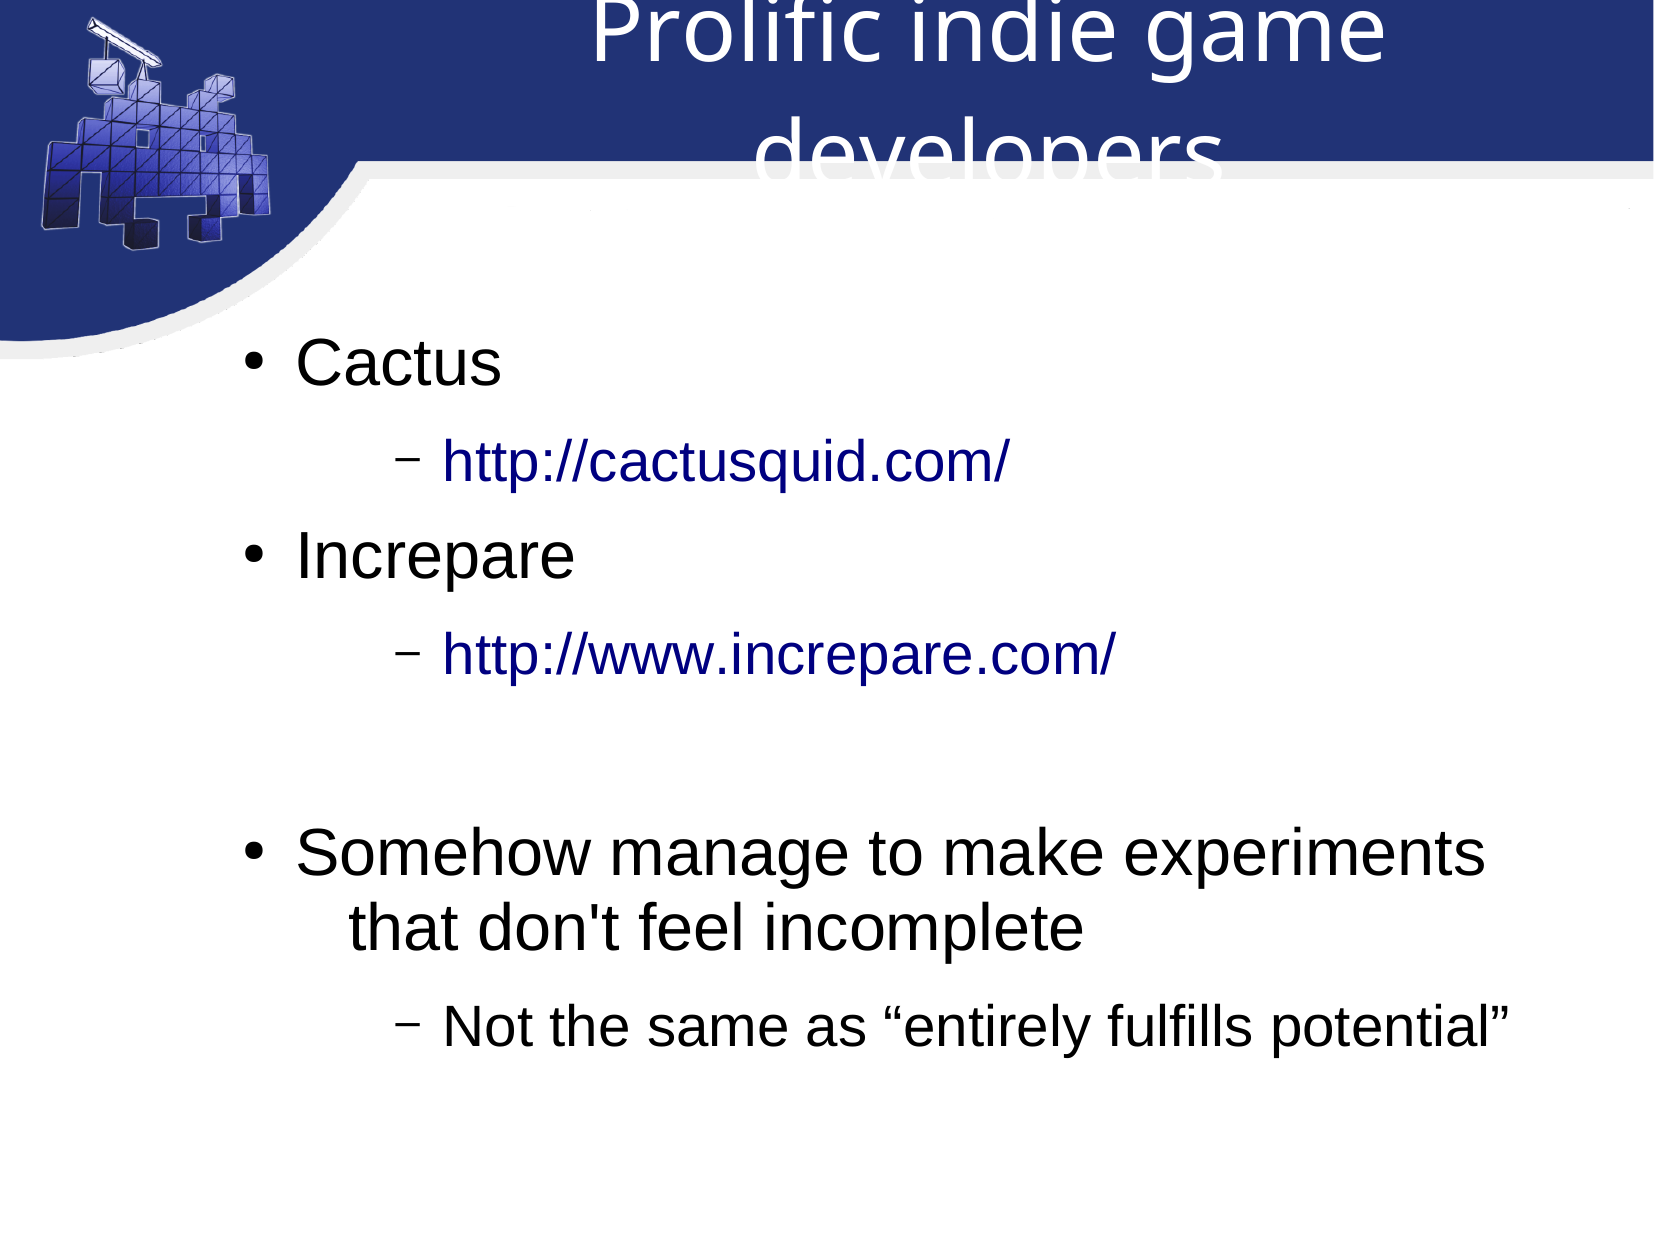

# Prolific indie game developers
Cactus
http://cactusquid.com/
Increpare
http://www.increpare.com/
Somehow manage to make experiments that don't feel incomplete
Not the same as “entirely fulfills potential”